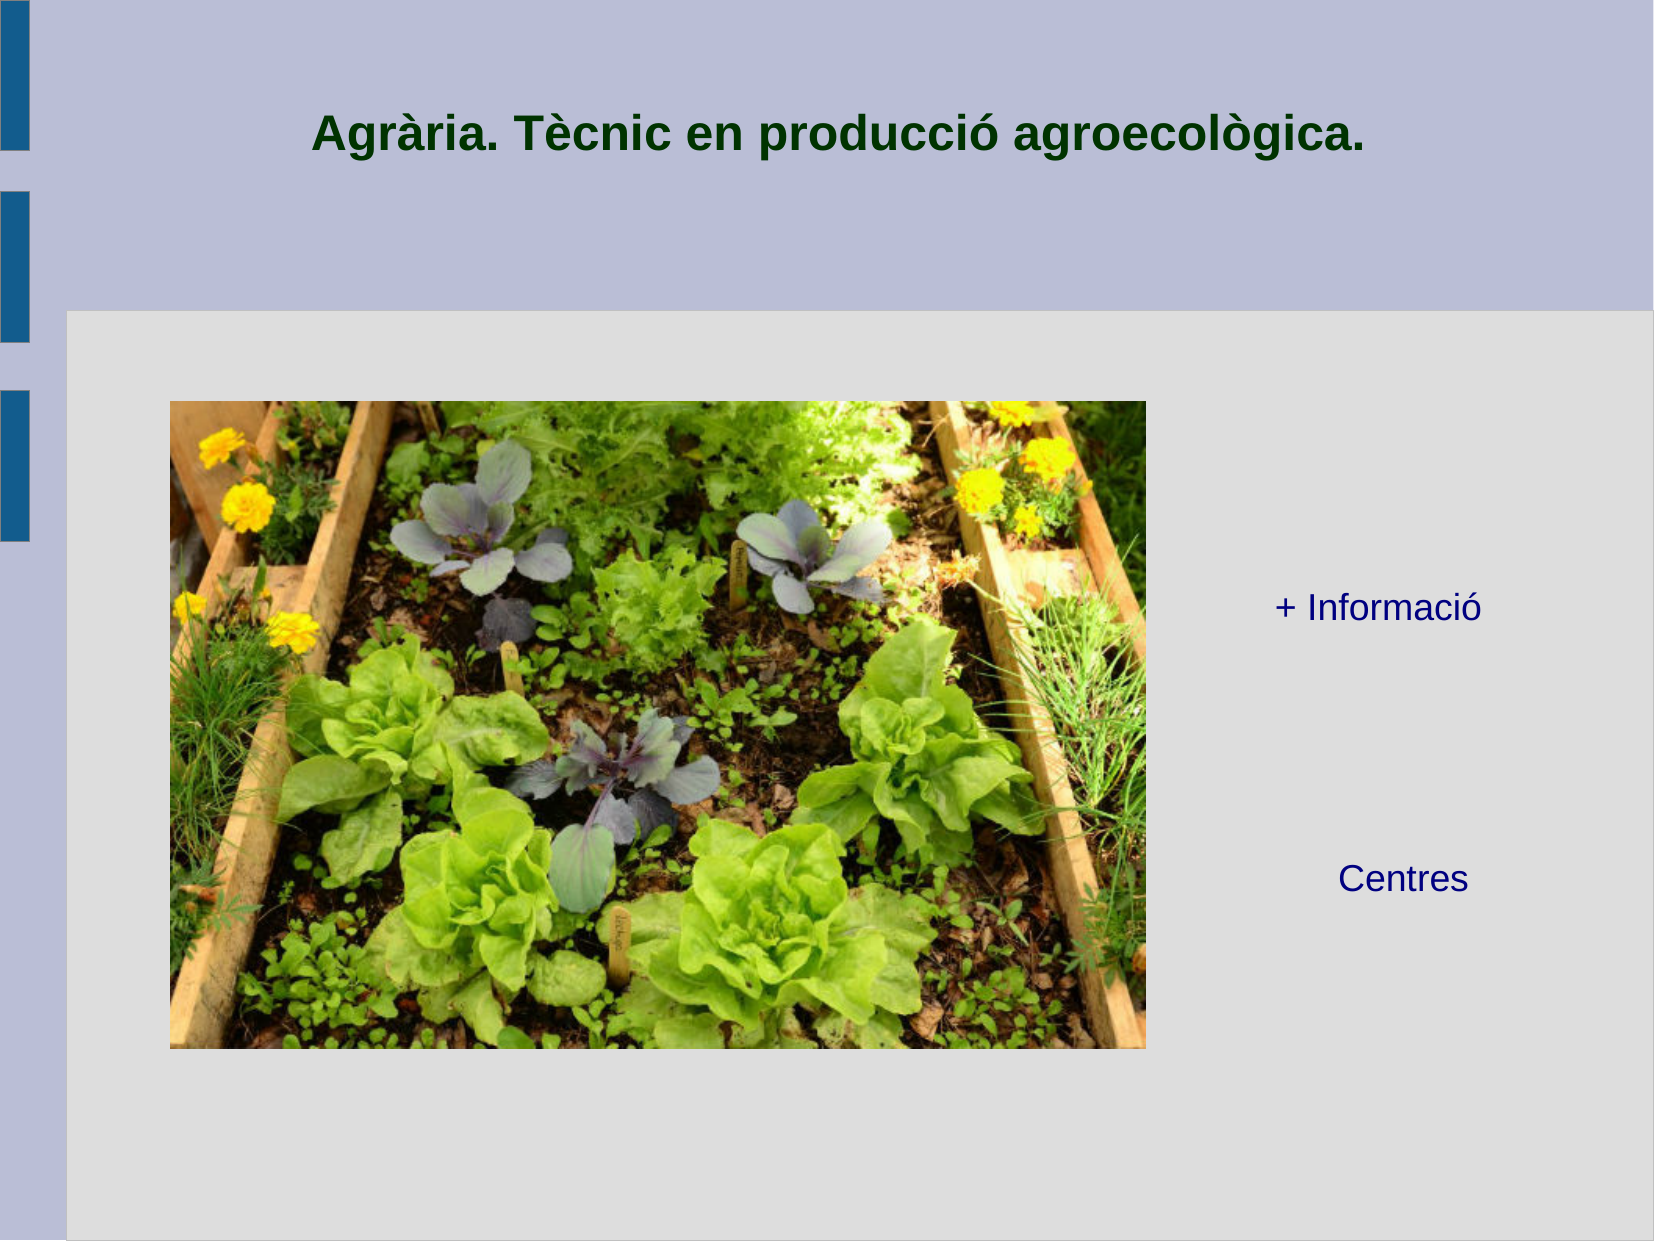

# Agrària. Tècnic en producció agroecològica.
+ Informació
Centres